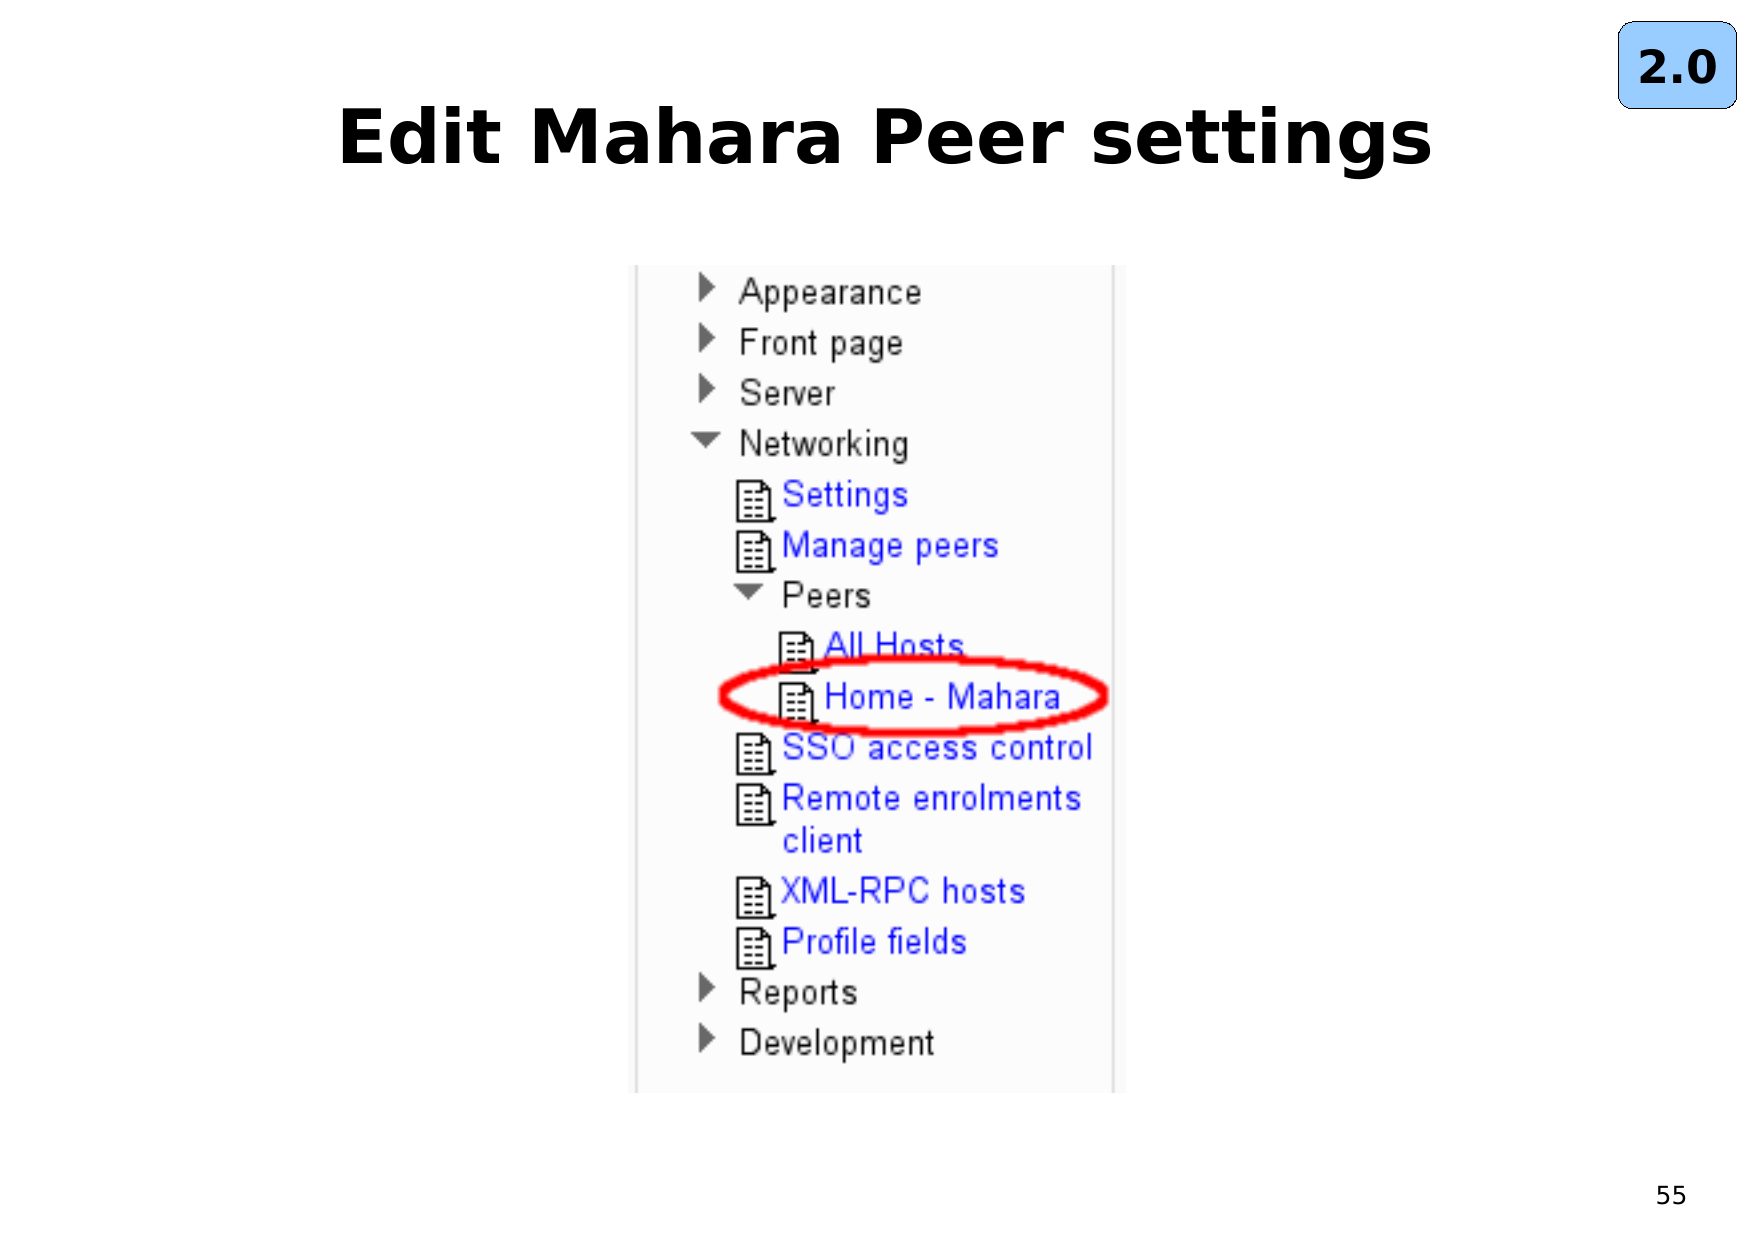

2.0
# Edit Mahara Peer settings
55